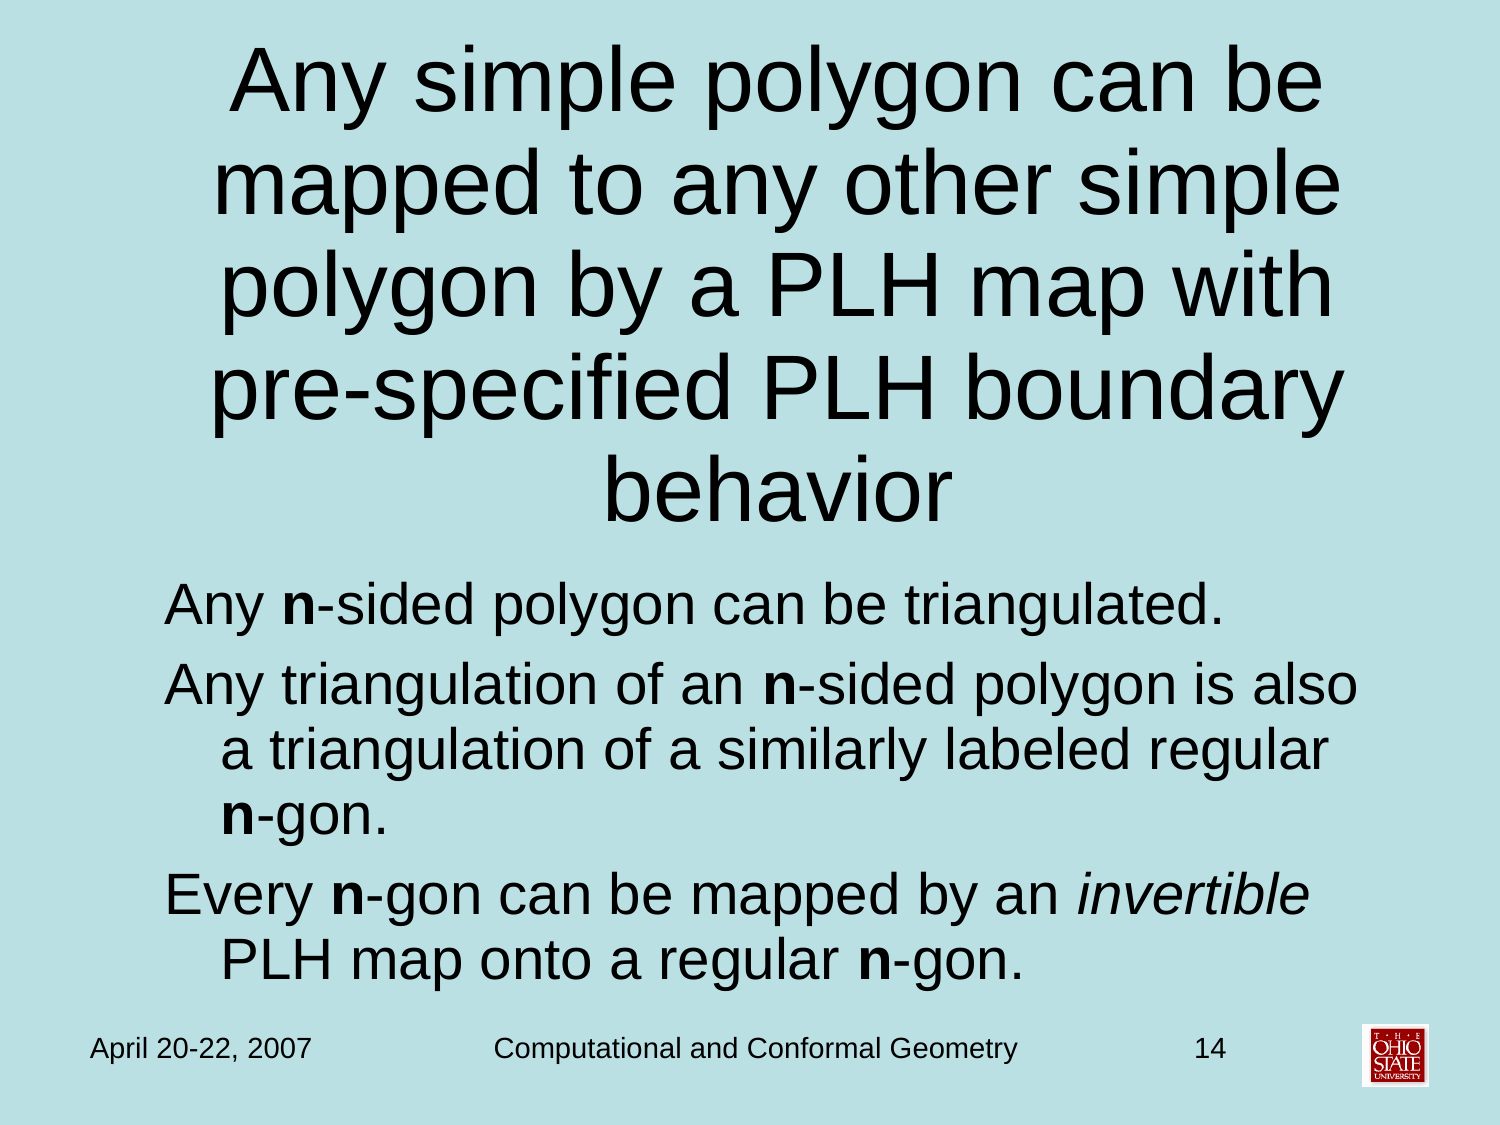

# Any simple polygon can be mapped to any other simple polygon by a PLH map with pre-specified PLH boundary behavior
Any n-sided polygon can be triangulated.
Any triangulation of an n-sided polygon is also a triangulation of a similarly labeled regular n-gon.
Every n-gon can be mapped by an invertible PLH map onto a regular n-gon.
April 20-22, 2007
Computational and Conformal Geometry
14